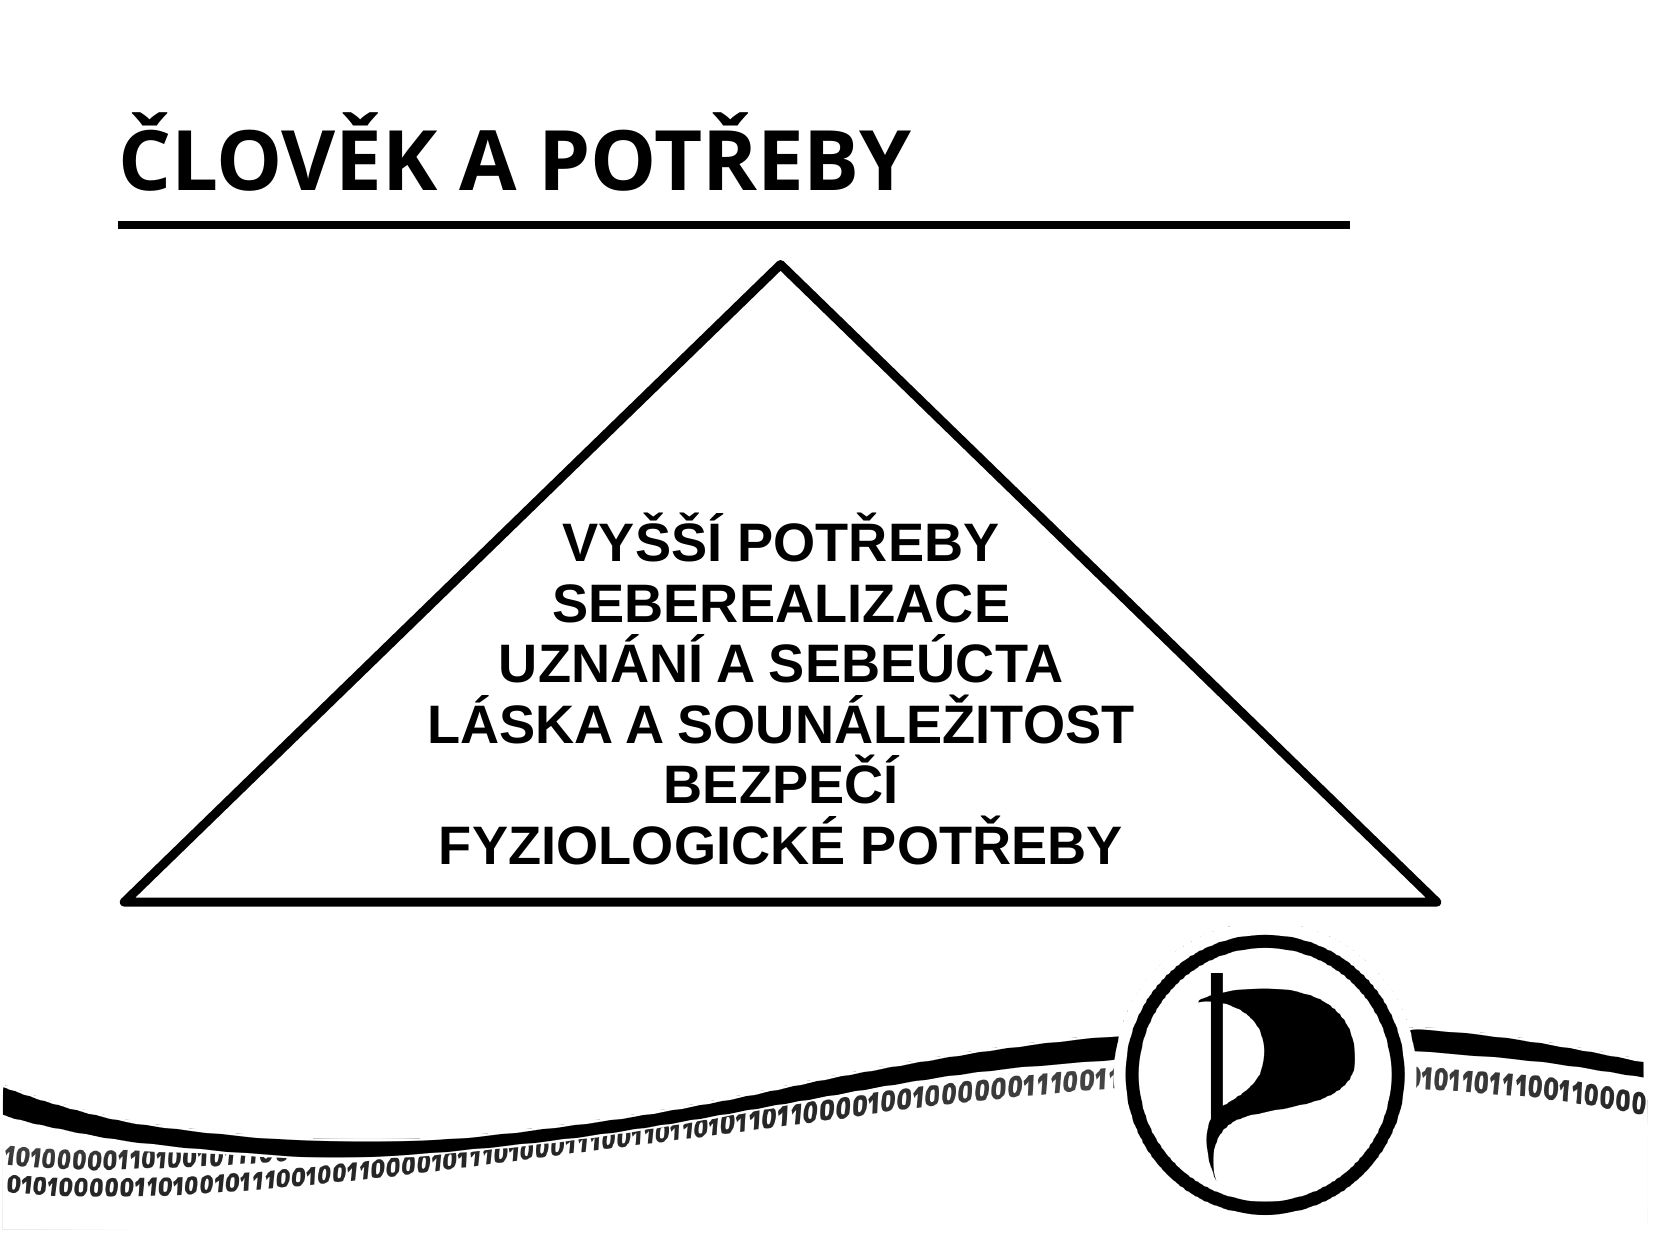

# ČLOVĚK A POTŘEBY
VYŠŠÍ POTŘEBY
SEBEREALIZACE
UZNÁNÍ A SEBEÚCTA
LÁSKA A SOUNÁLEŽITOST
BEZPEČÍ
FYZIOLOGICKÉ POTŘEBY